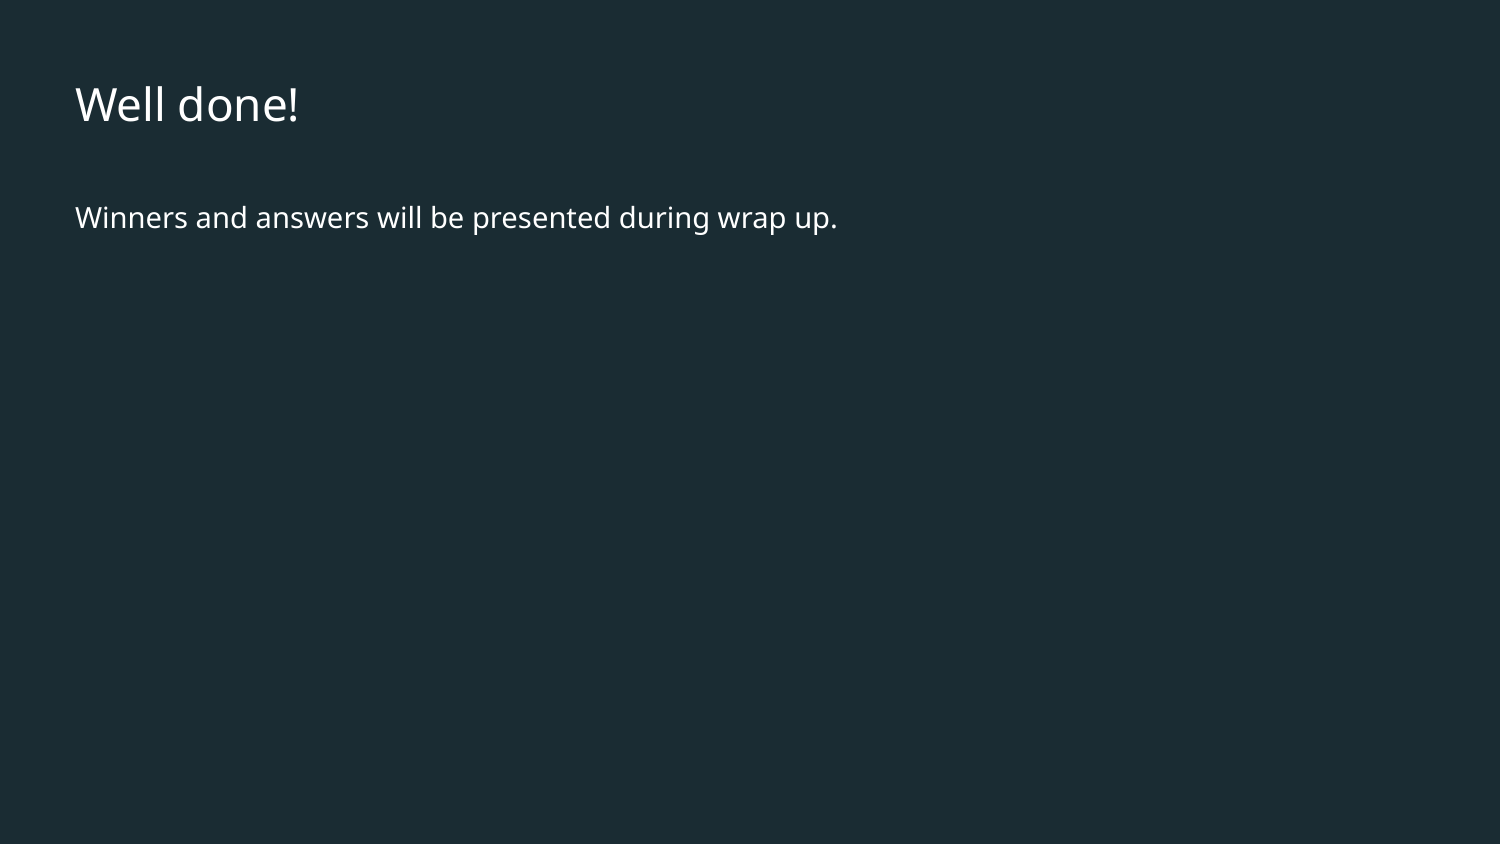

# Well done!
Winners and answers will be presented during wrap up.